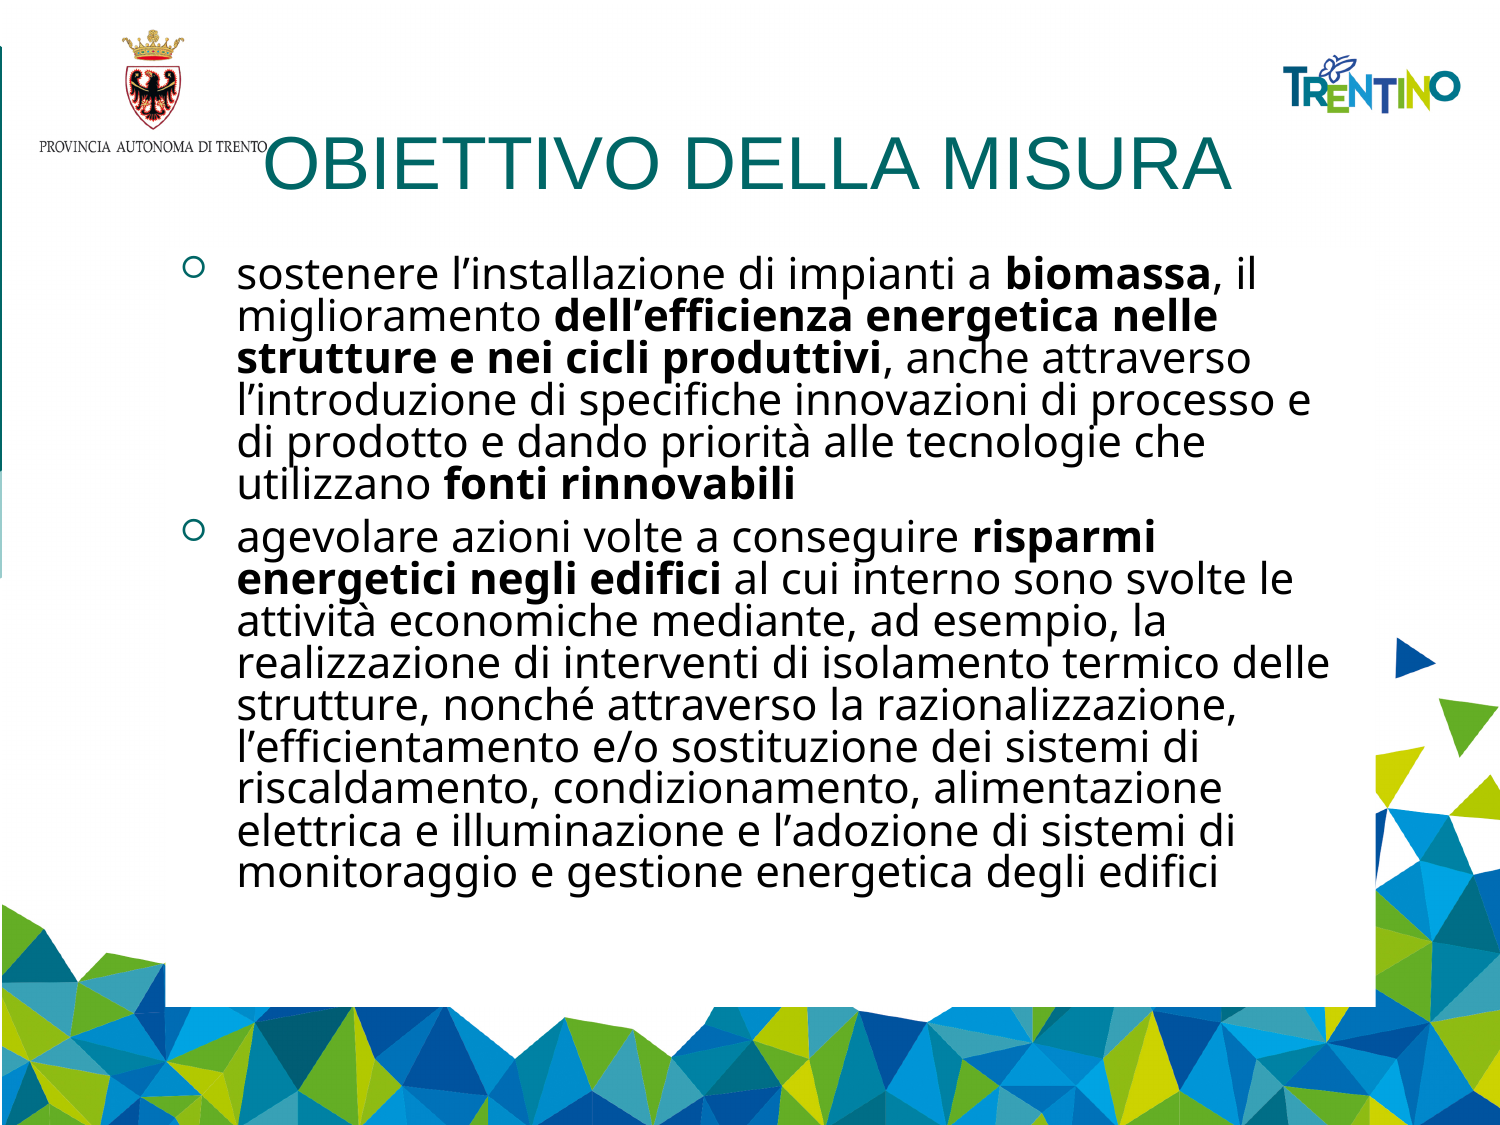

# OBIETTIVO DELLA MISURA
sostenere l’installazione di impianti a biomassa, il miglioramento dell’efficienza energetica nelle strutture e nei cicli produttivi, anche attraverso l’introduzione di specifiche innovazioni di processo e di prodotto e dando priorità alle tecnologie che utilizzano fonti rinnovabili
agevolare azioni volte a conseguire risparmi energetici negli edifici al cui interno sono svolte le attività economiche mediante, ad esempio, la realizzazione di interventi di isolamento termico delle strutture, nonché attraverso la razionalizzazione, l’efficientamento e/o sostituzione dei sistemi di riscaldamento, condizionamento, alimentazione elettrica e illuminazione e l’adozione di sistemi di monitoraggio e gestione energetica degli edifici